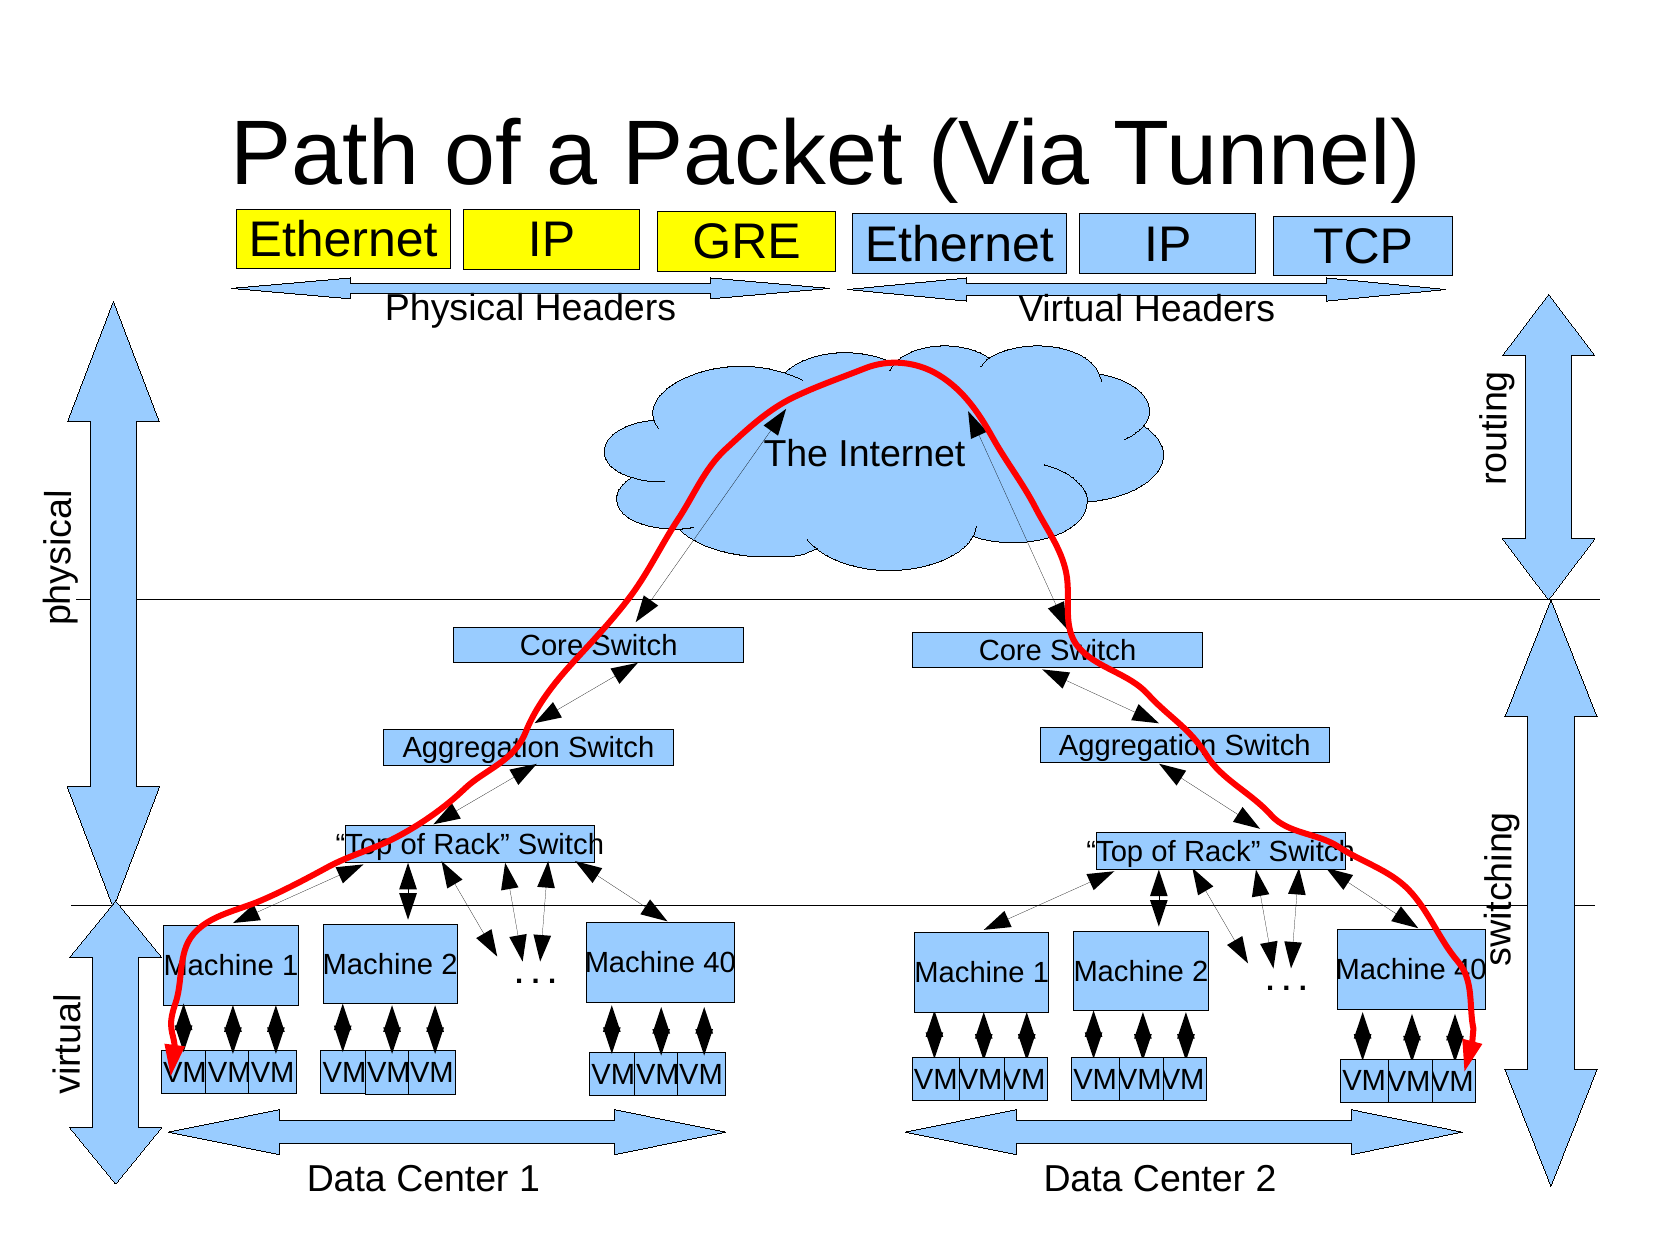

# Path of a Packet (Via Tunnel)
Ethernet
IP
GRE
Ethernet
IP
TCP
Physical Headers
Virtual Headers
The Internet
routing
physical
Core Switch
Core Switch
Aggregation Switch
Aggregation Switch
“Top of Rack” Switch
“Top of Rack” Switch
switching
Machine 40
Machine 2
Machine 1
Machine 40
Machine 2
Machine 1
. . .
. . .
virtual
VM
VM
VM
VM
VM
VM
VM
VM
VM
VM
VM
VM
VM
VM
VM
VM
VM
VM
Data Center 1
Data Center 2